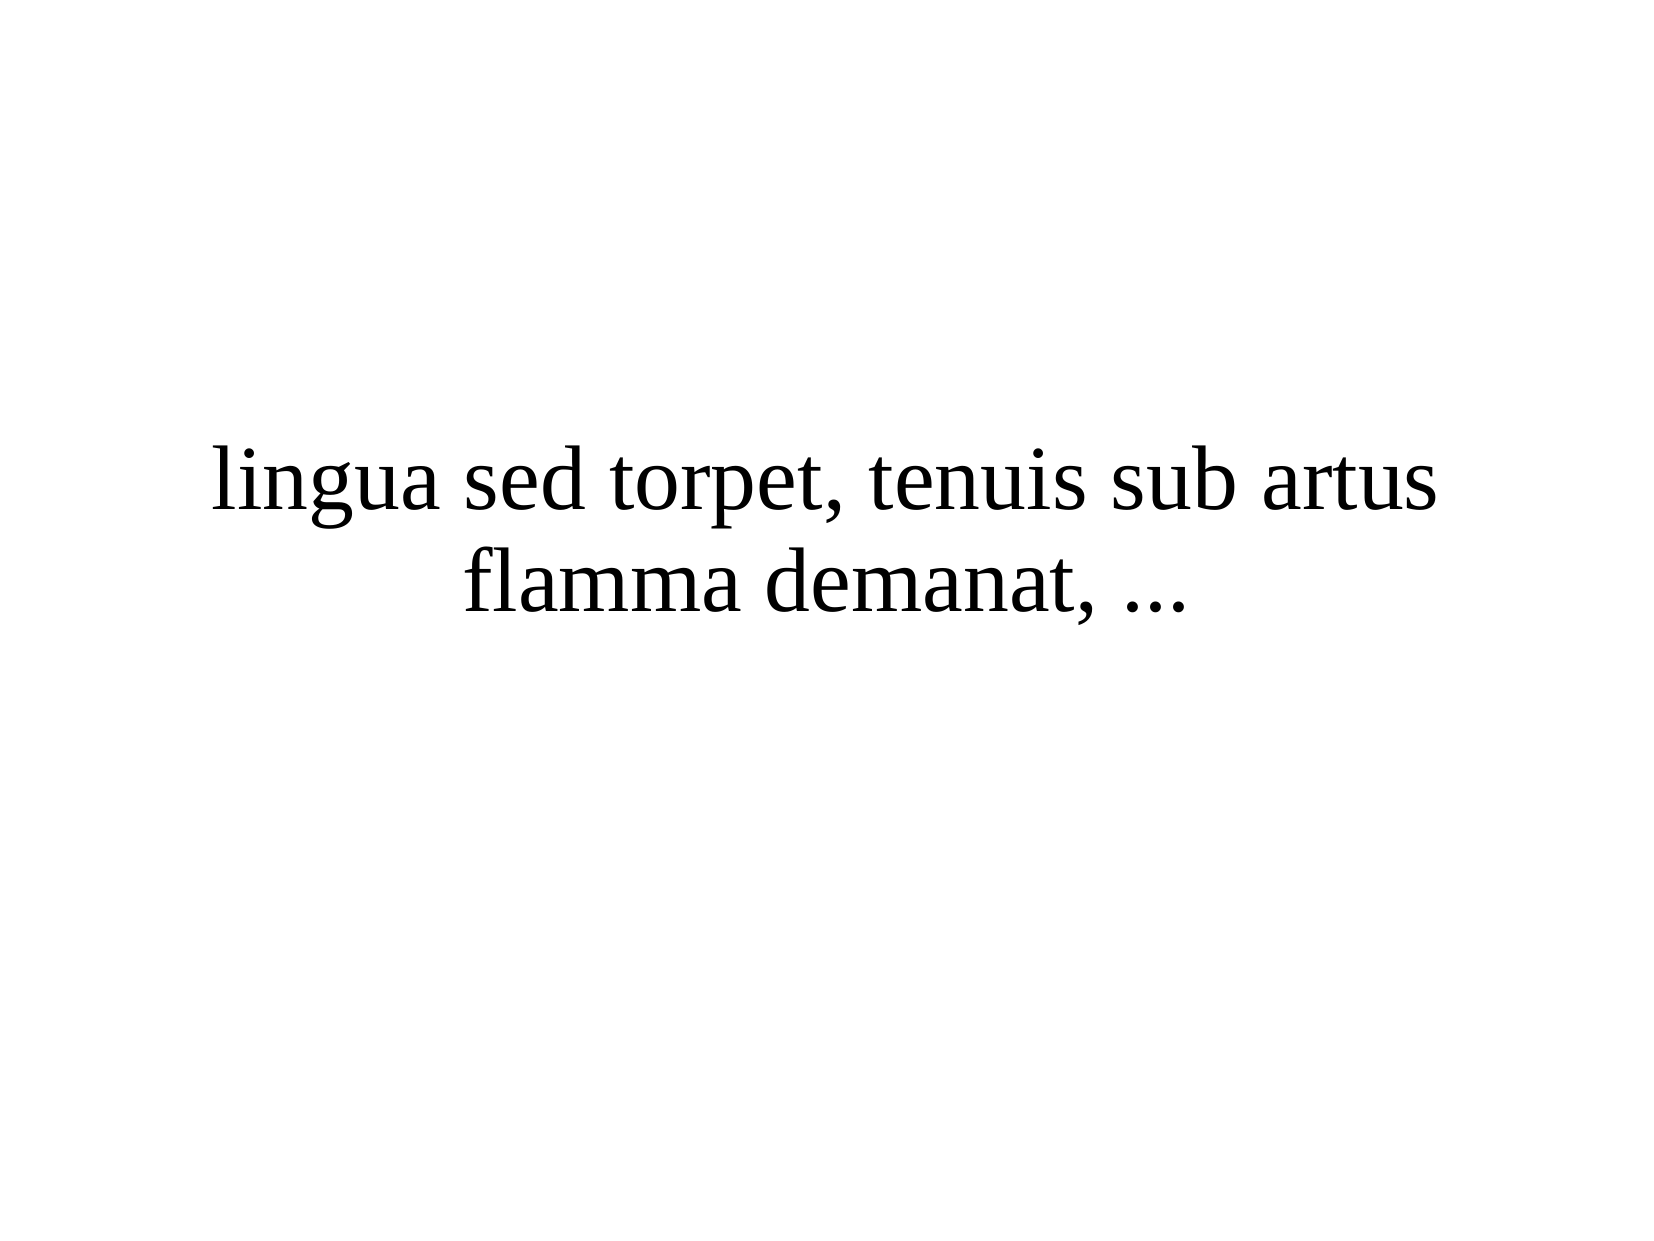

# lingua sed torpet, tenuis sub artus
flamma demanat, ...